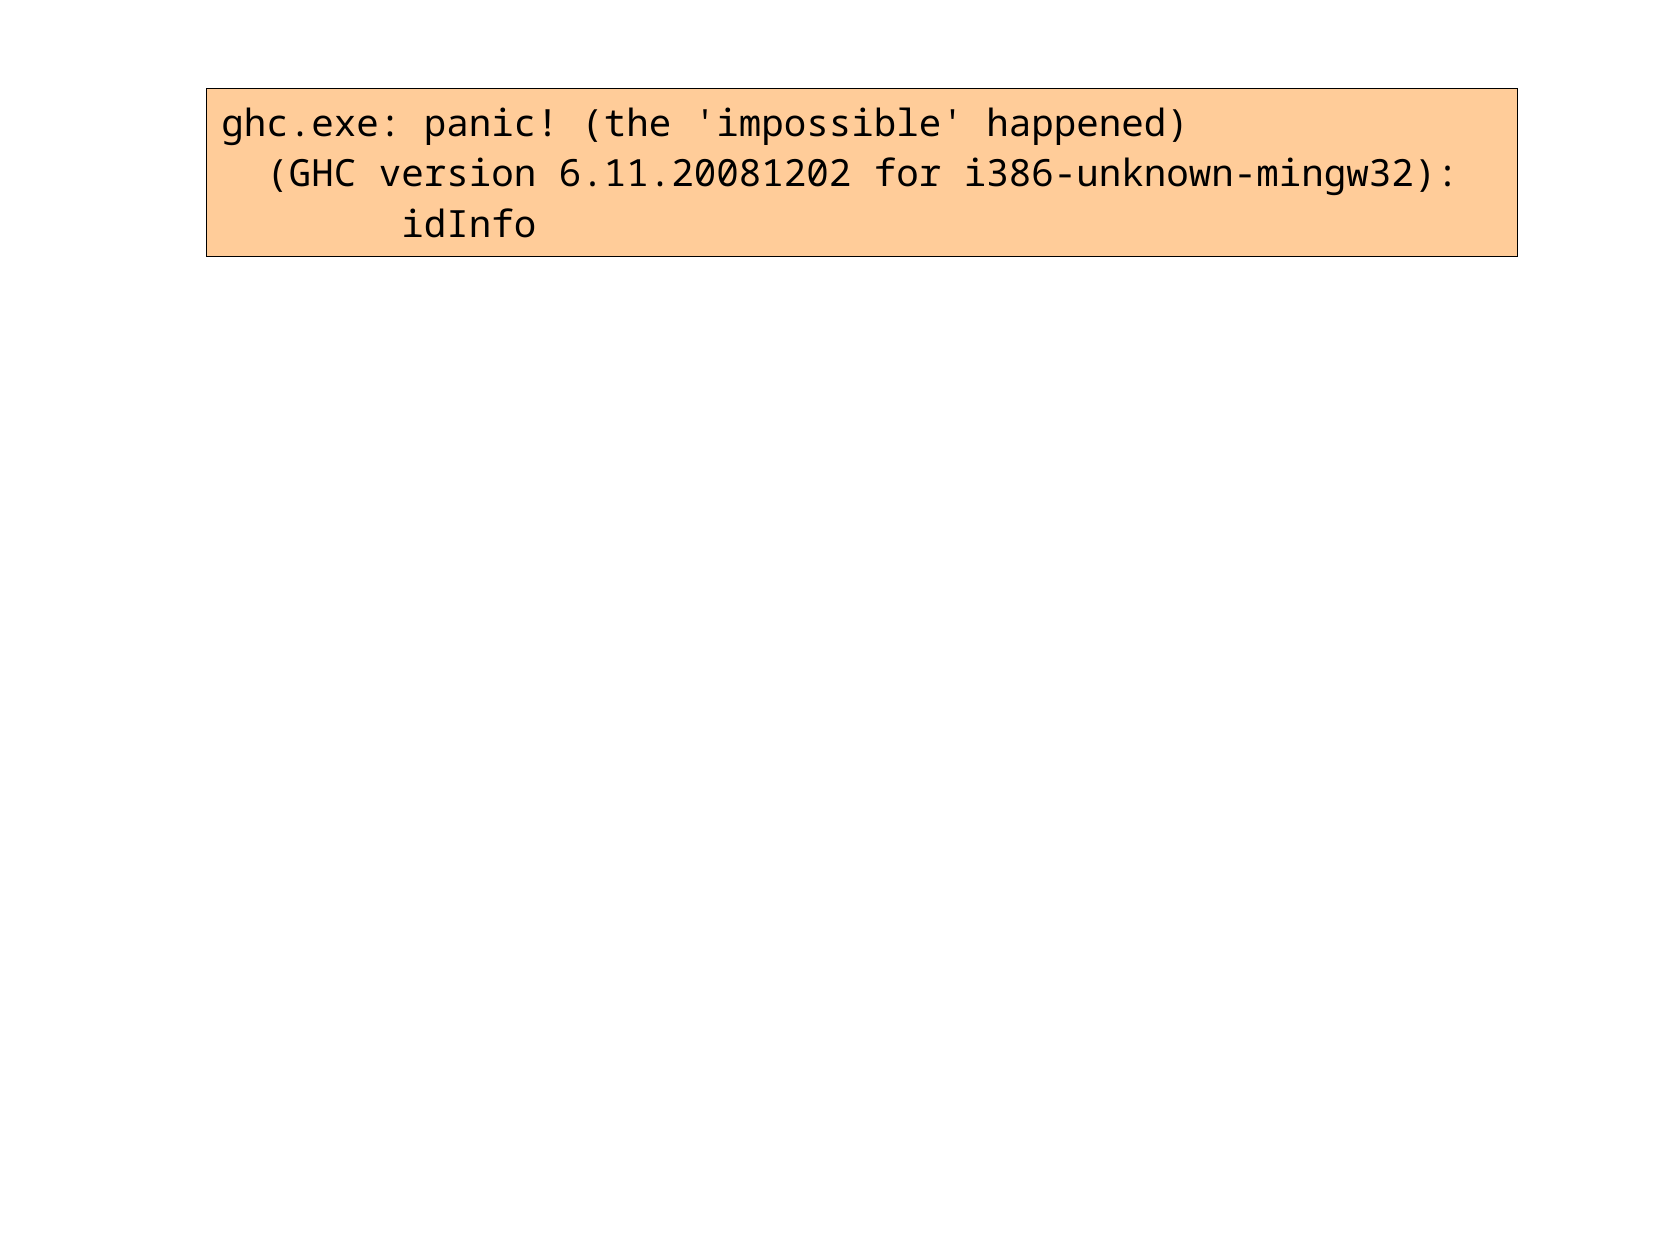

ghc.exe: panic! (the 'impossible' happened)
  (GHC version 6.11.20081202 for i386-unknown-mingw32):
        idInfo